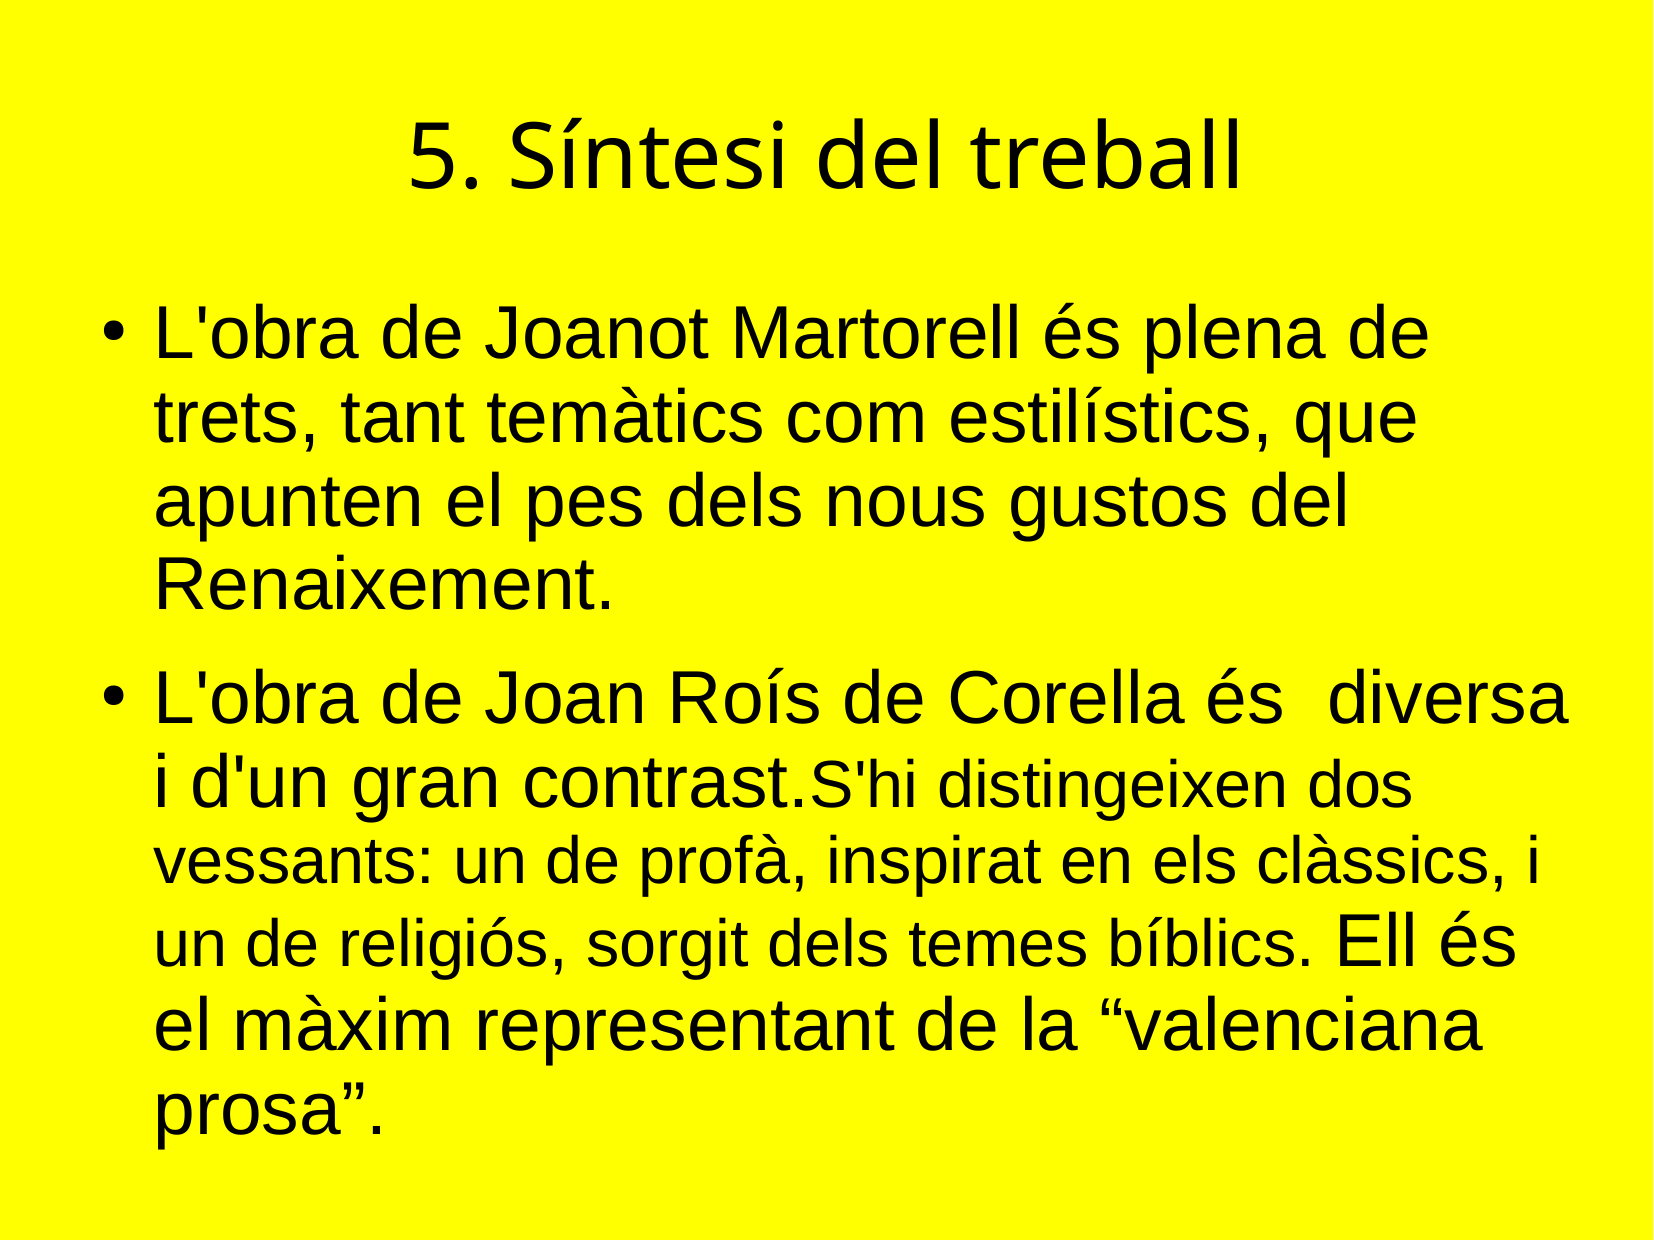

# 5. Síntesi del treball
L'obra de Joanot Martorell és plena de trets, tant temàtics com estilístics, que apunten el pes dels nous gustos del Renaixement.
L'obra de Joan Roís de Corella és diversa i d'un gran contrast.S'hi distingeixen dos vessants: un de profà, inspirat en els clàssics, i un de religiós, sorgit dels temes bíblics. Ell és el màxim representant de la “valenciana prosa”.